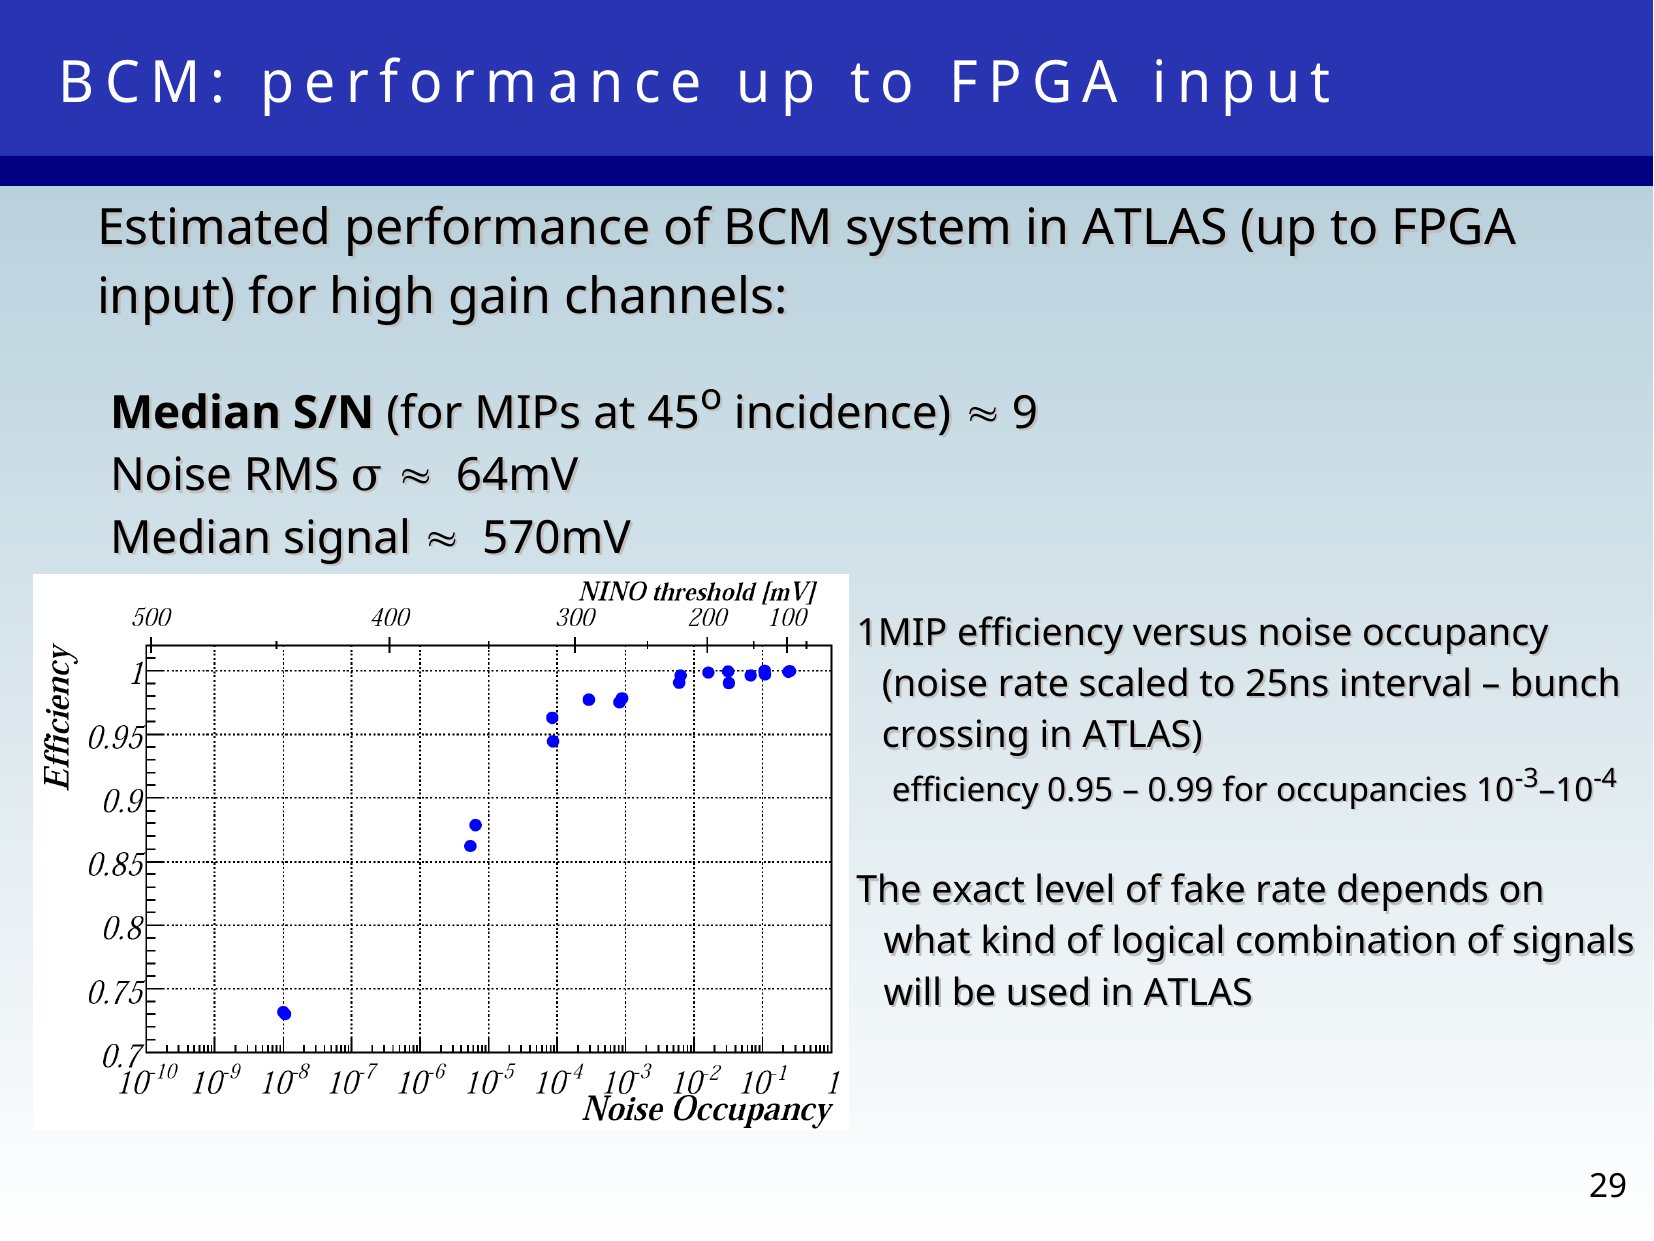

# BCM: performance up to FPGA input
Estimated performance of BCM system in ATLAS (up to FPGA input) for high gain channels:
Median S/N (for MIPs at 45o incidence)  9
Noise RMS σ  64mV
Median signal  570mV
1MIP efficiency versus noise occupancy (noise rate scaled to 25ns interval – bunch crossing in ATLAS)
efficiency 0.95 – 0.99 for occupancies 10-3–10-4
The exact level of fake rate depends on what kind of logical combination of signals will be used in ATLAS
29